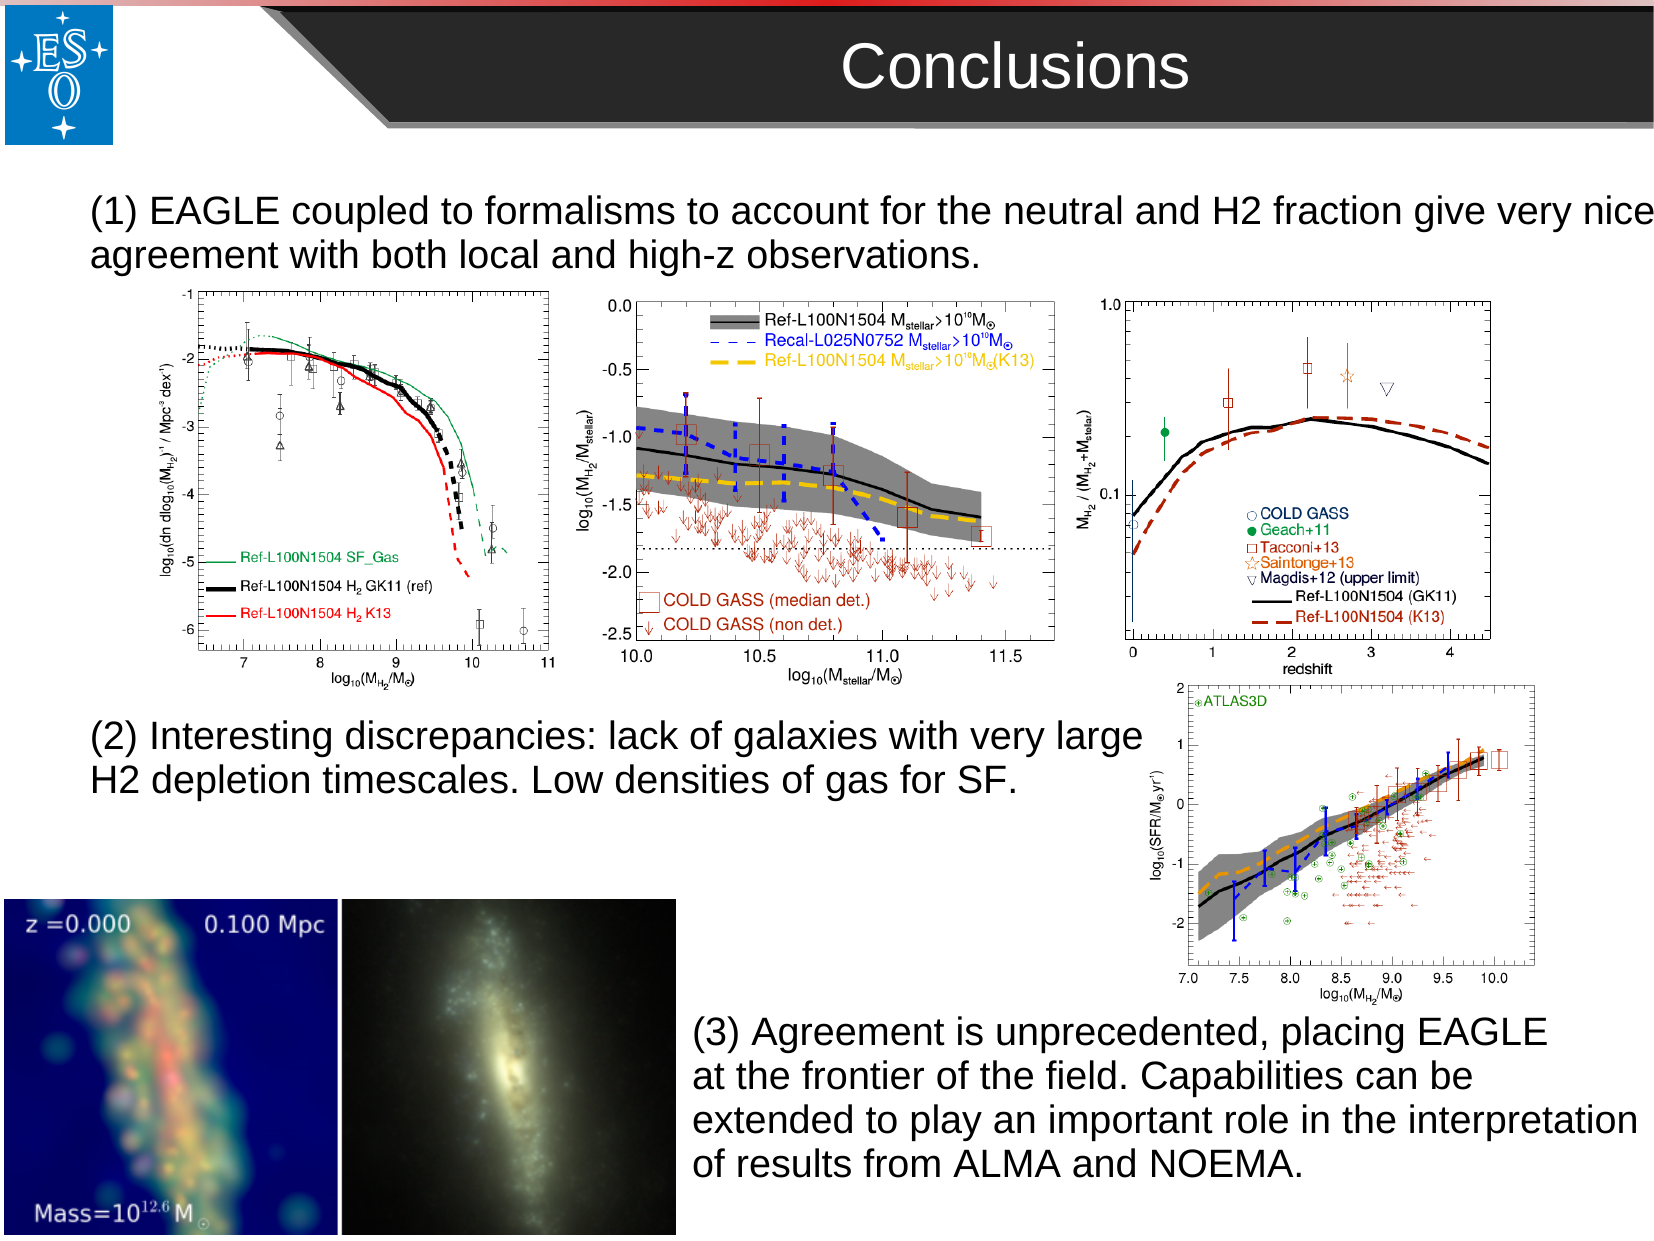

# Conclusions
(1) EAGLE coupled to formalisms to account for the neutral and H2 fraction give very nice
agreement with both local and high-z observations.
(2) Interesting discrepancies: lack of galaxies with very large
H2 depletion timescales. Low densities of gas for SF.
(3) Agreement is unprecedented, placing EAGLE
at the frontier of the field. Capabilities can be
extended to play an important role in the interpretation
of results from ALMA and NOEMA.